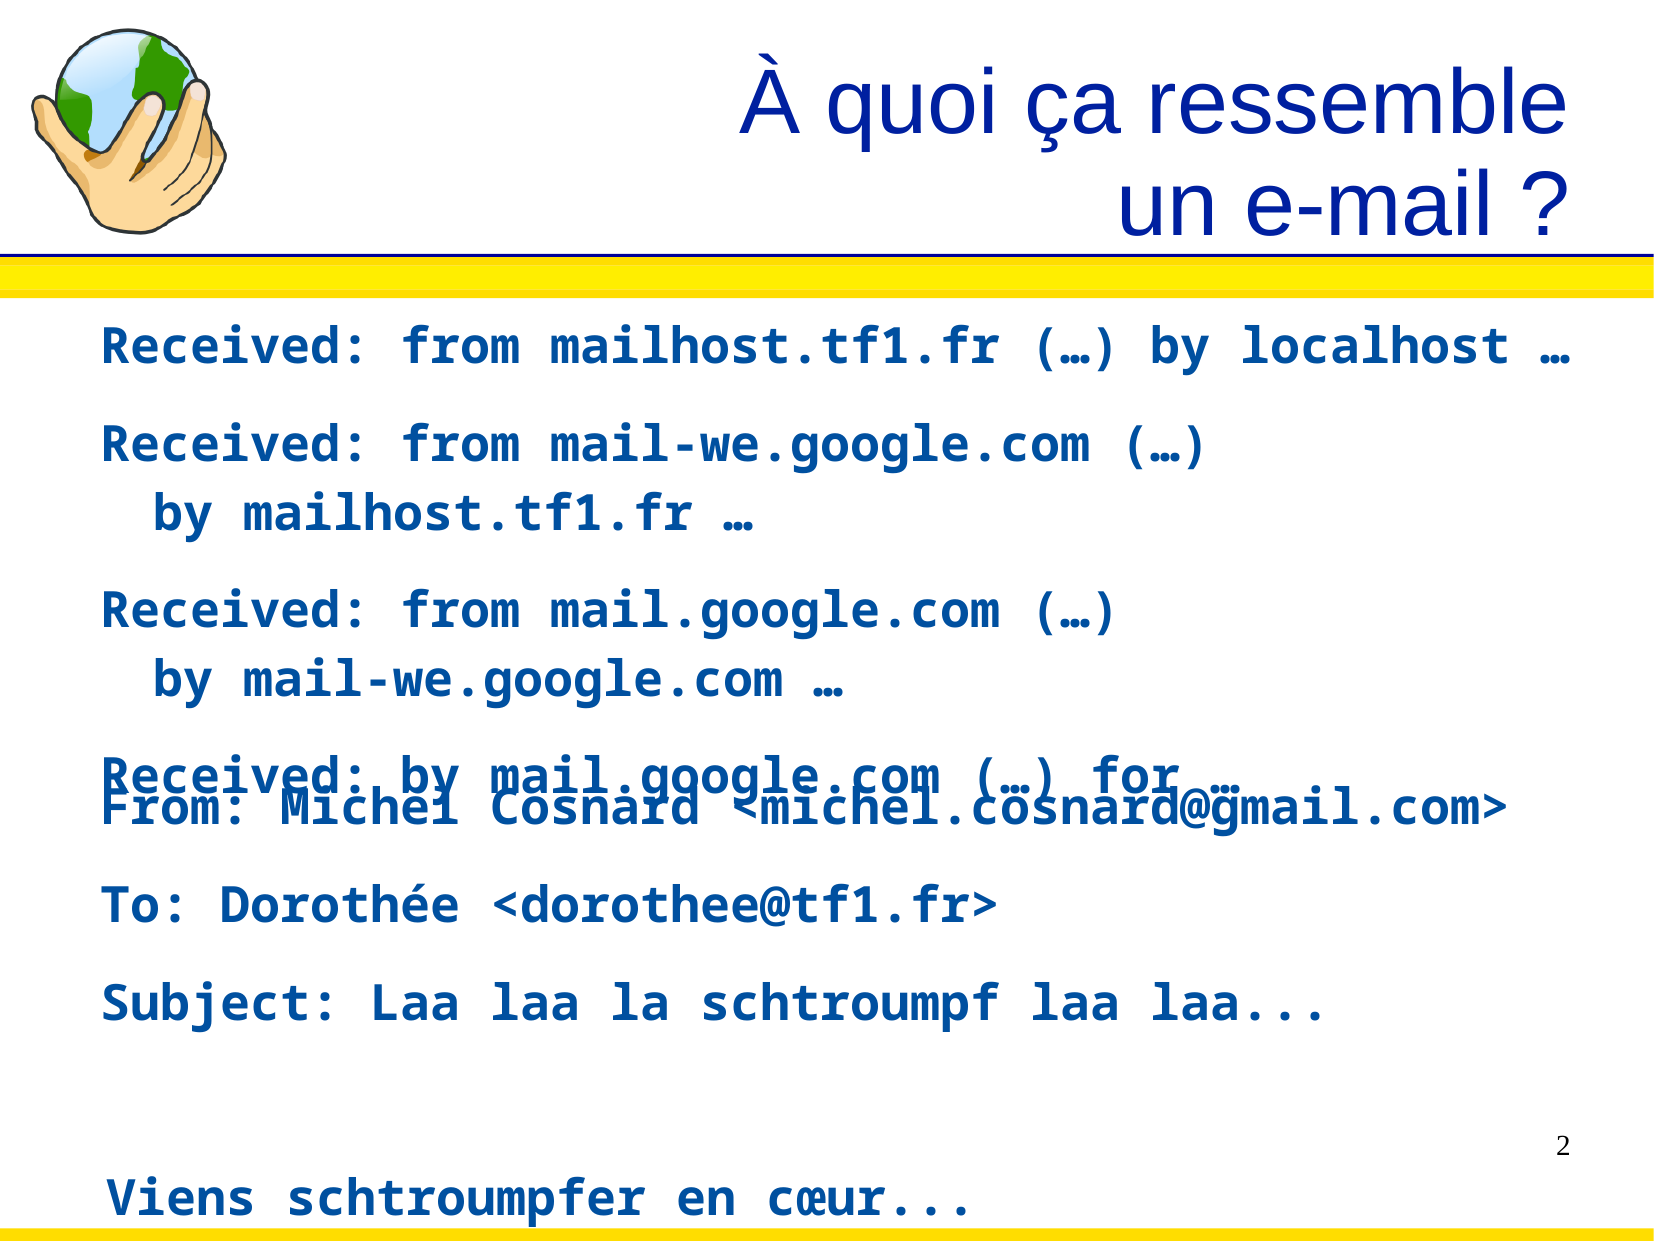

# À quoi ça ressemble un e-mail ?
Received: from mailhost.tf1.fr (…) by localhost …
Received: from mail-we.google.com (…)
by mailhost.tf1.fr …
Received: from mail.google.com (…)
by mail-we.google.com …
Received: by mail.google.com (…) for …
From: Michel Cosnard <michel.cosnard@gmail.com>
To: Dorothée <dorothee@tf1.fr>
Subject: Laa laa la schtroumpf laa laa...
Viens schtroumpfer en cœur...
2